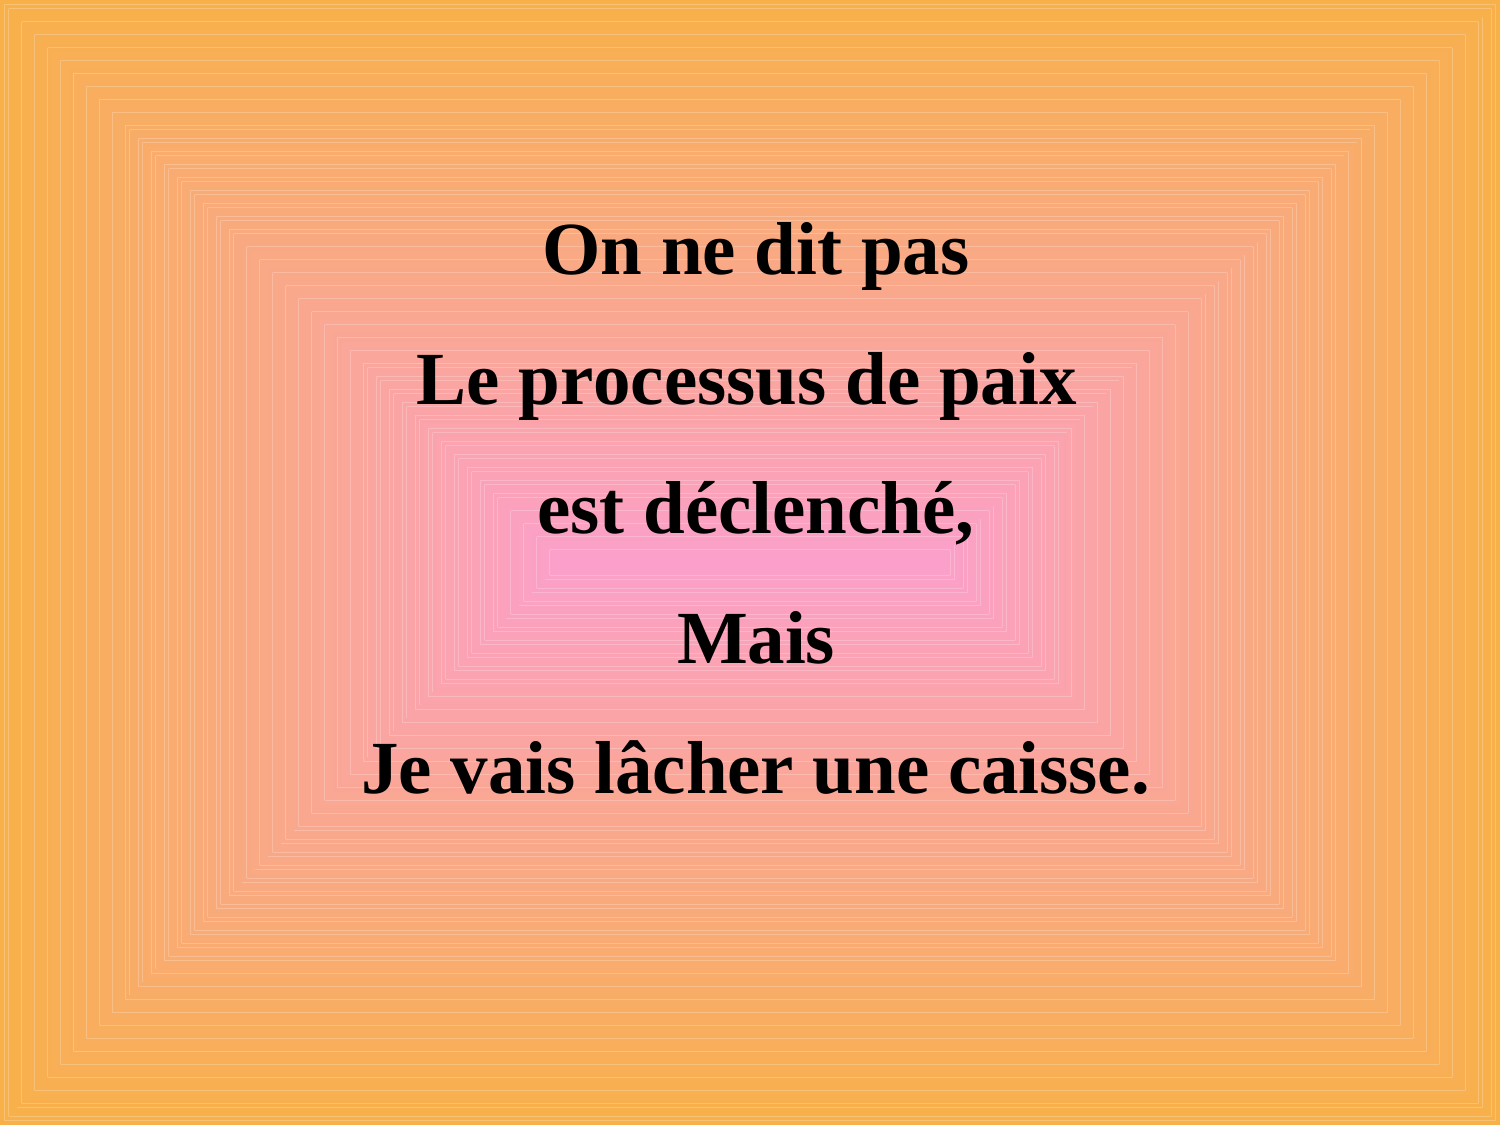

On ne dit pas
Le processus de paix
est déclenché,
Mais
Je vais lâcher une caisse.